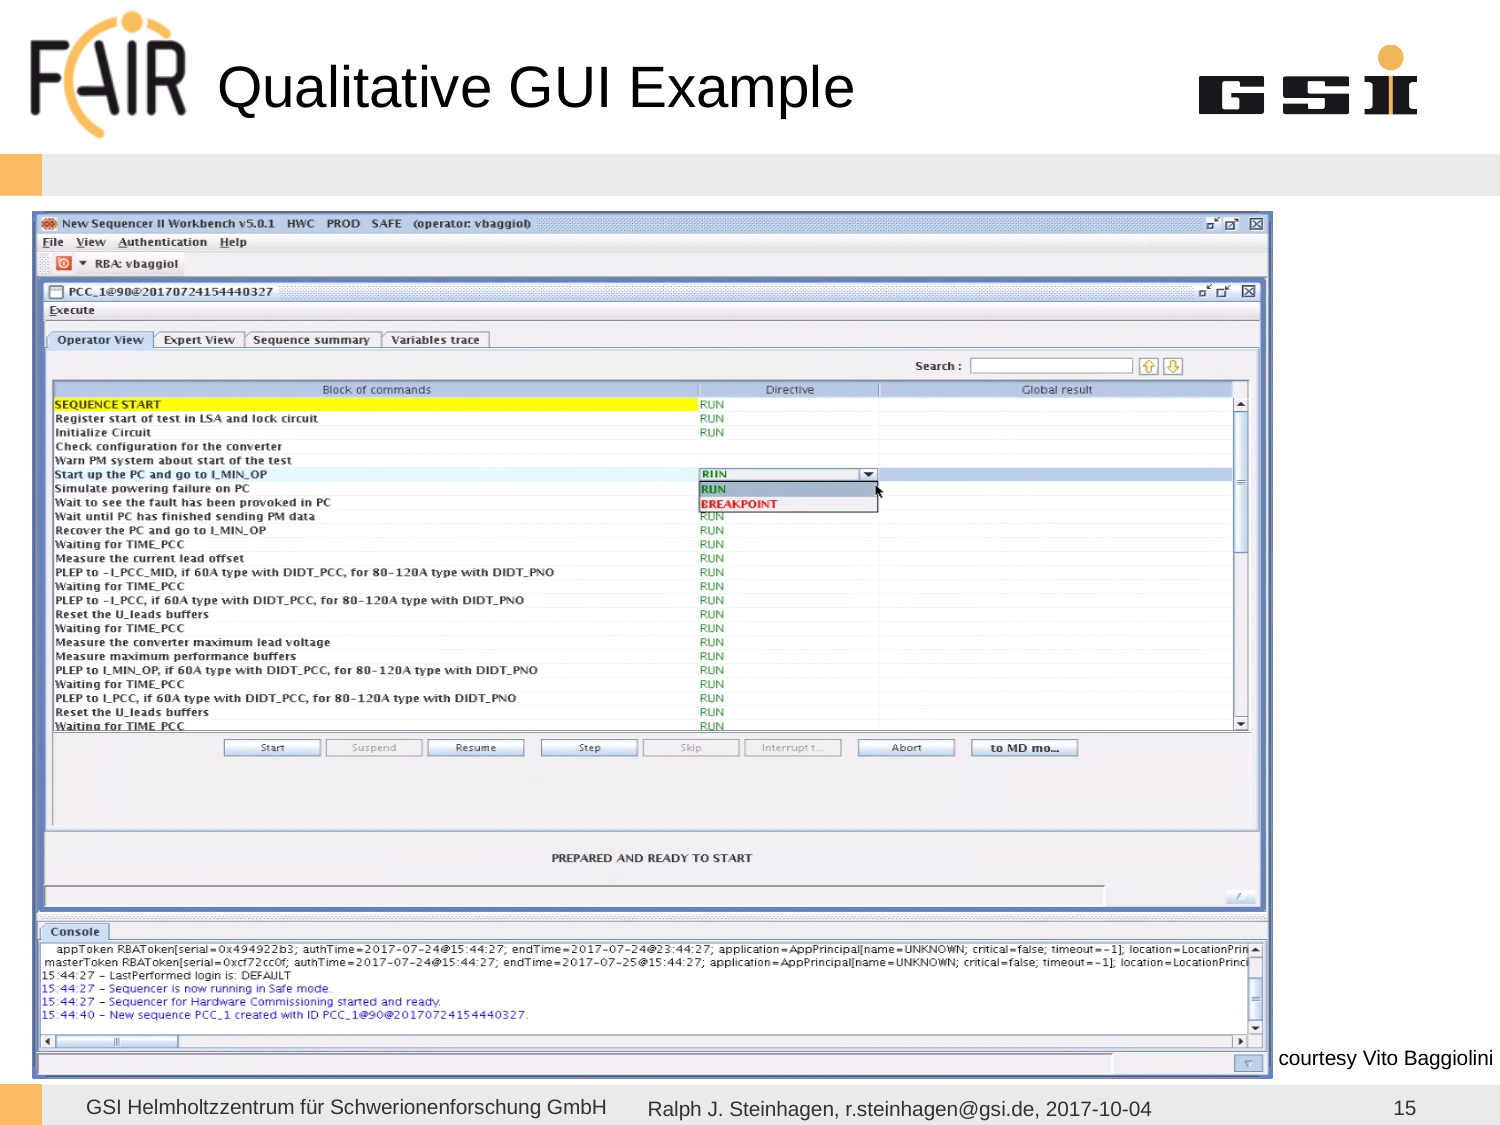

# Qualitative GUI Example
courtesy Vito Baggiolini